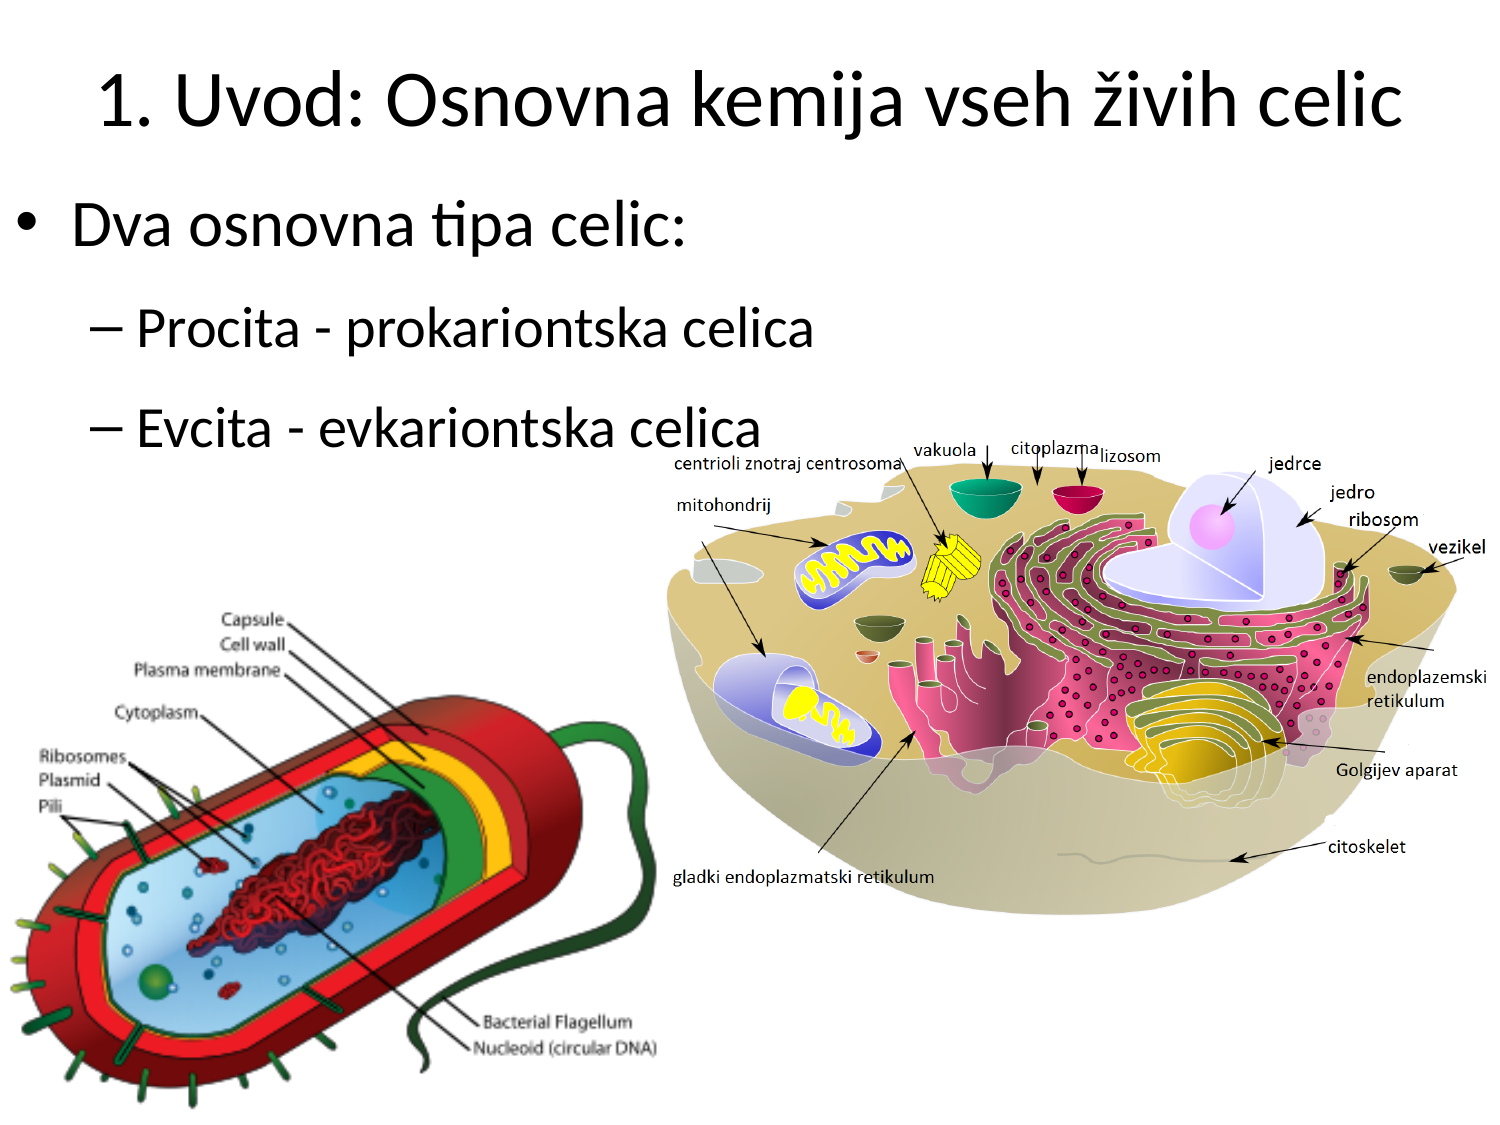

# 1. Uvod: Osnovna kemija vseh živih celic
Dva osnovna tipa celic:
Procita - prokariontska celica
Evcita - evkariontska celica